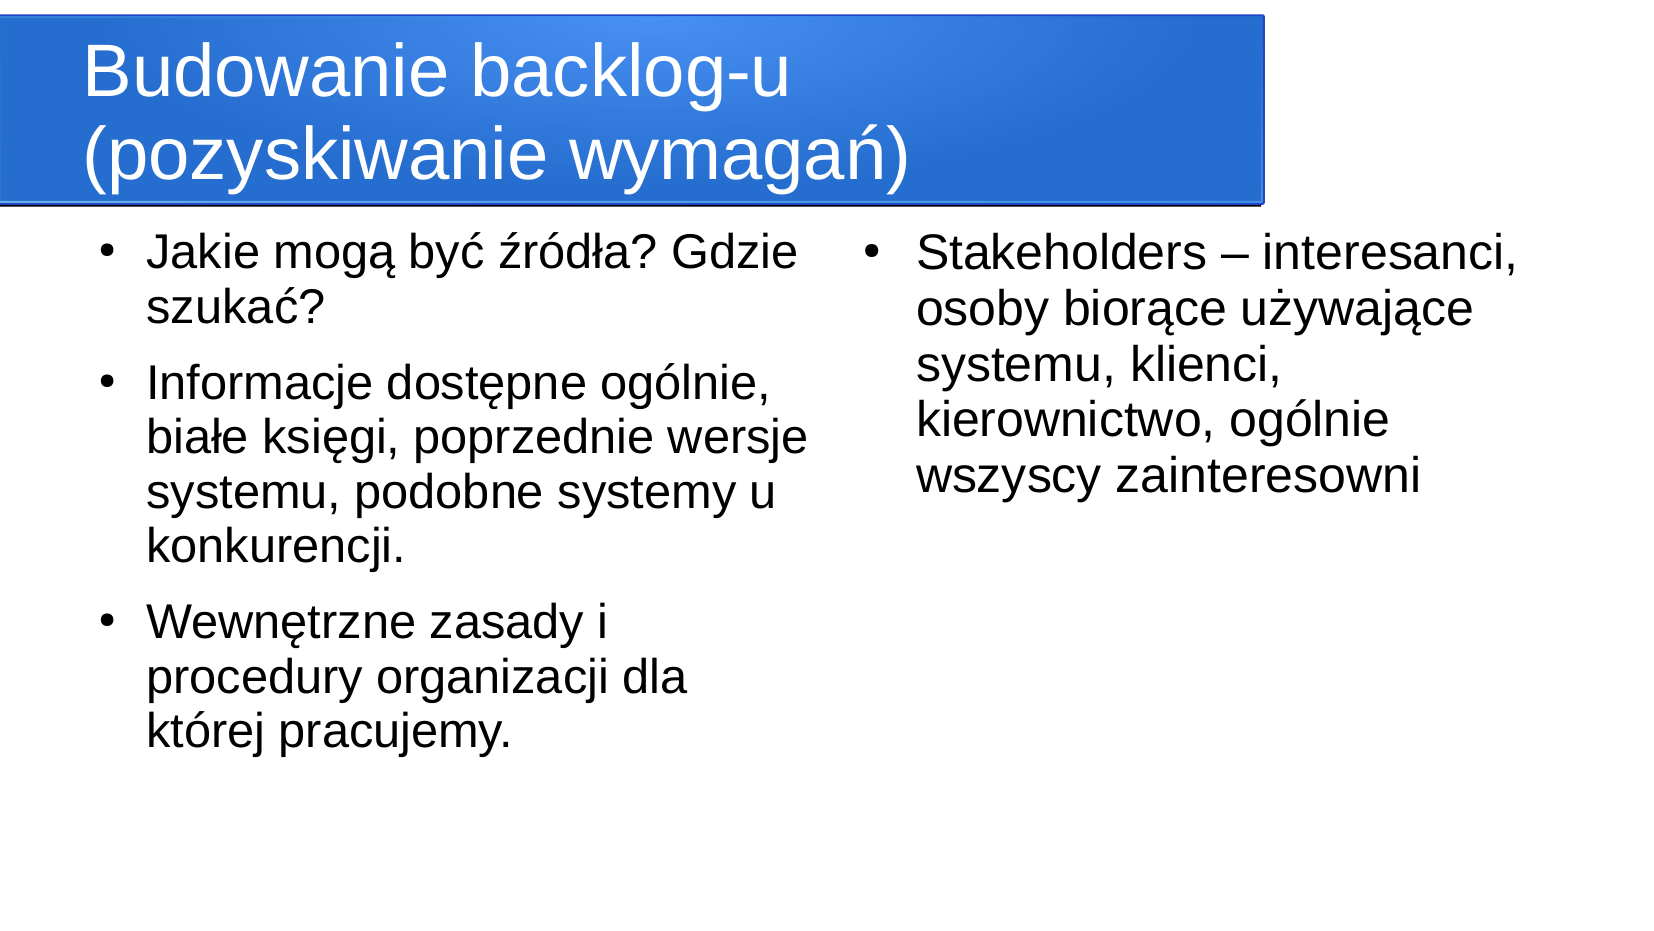

# Budowanie backlog-u (pozyskiwanie wymagań)
Jakie mogą być źródła? Gdzie szukać?
Informacje dostępne ogólnie, białe księgi, poprzednie wersje systemu, podobne systemy u konkurencji.
Wewnętrzne zasady i procedury organizacji dla której pracujemy.
Stakeholders – interesanci, osoby biorące używające systemu, klienci, kierownictwo, ogólnie wszyscy zainteresowni